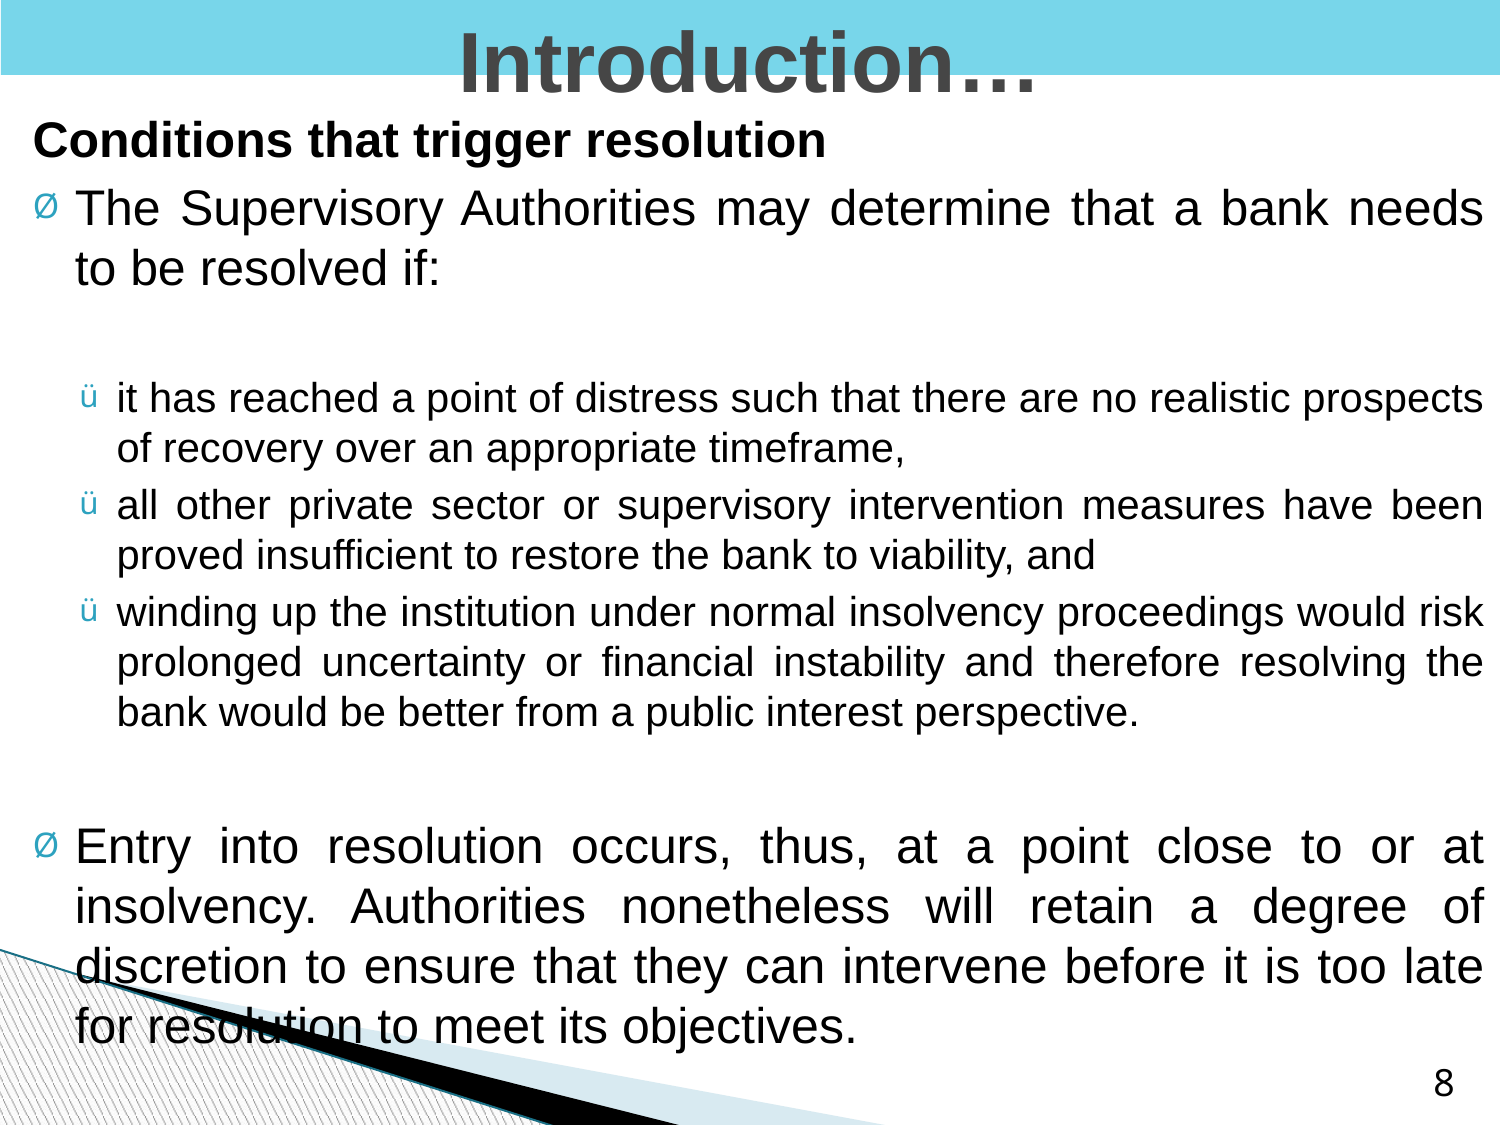

Introduction…
# Conditions that trigger resolution
The Supervisory Authorities may determine that a bank needs to be resolved if:
it has reached a point of distress such that there are no realistic prospects of recovery over an appropriate timeframe,
all other private sector or supervisory intervention measures have been proved insufficient to restore the bank to viability, and
winding up the institution under normal insolvency proceedings would risk prolonged uncertainty or financial instability and therefore resolving the bank would be better from a public interest perspective.
Entry into resolution occurs, thus, at a point close to or at insolvency. Authorities nonetheless will retain a degree of discretion to ensure that they can intervene before it is too late for resolution to meet its objectives.